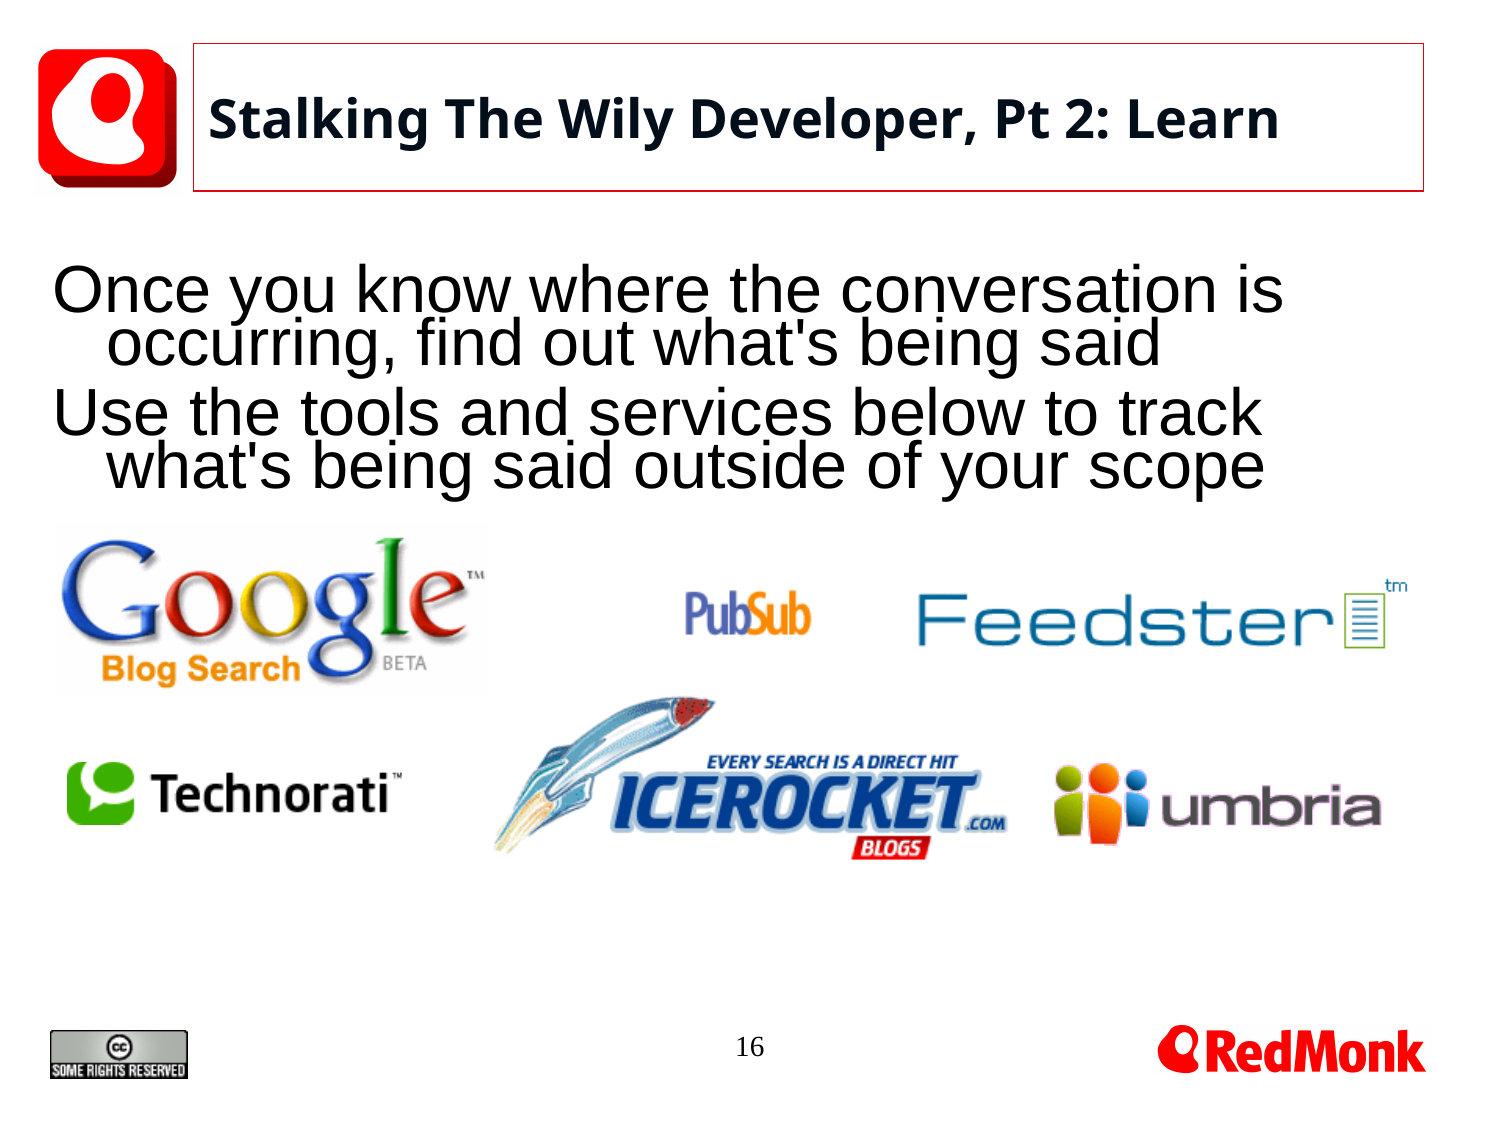

# Stalking The Wily Developer, Pt 2: Learn
Once you know where the conversation is occurring, find out what's being said
Use the tools and services below to track what's being said outside of your scope